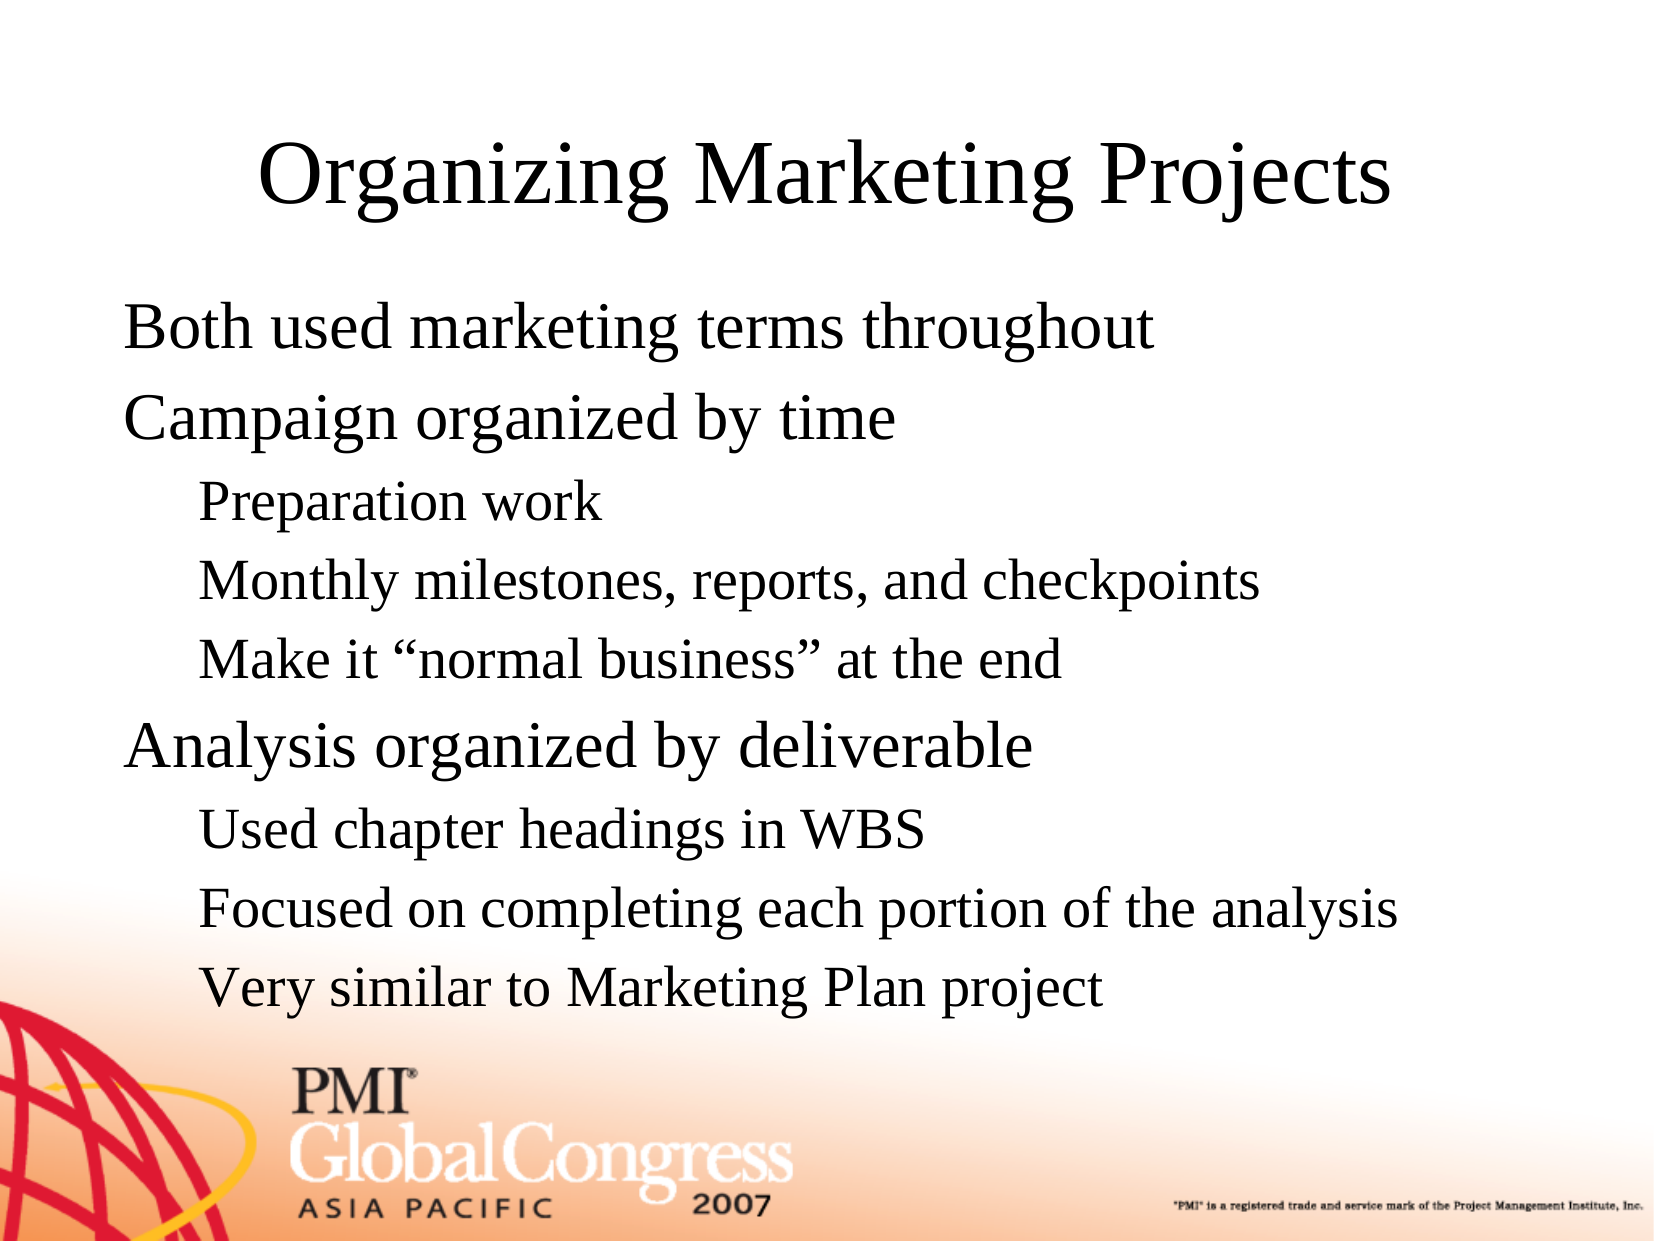

# Organizing Marketing Projects
Both used marketing terms throughout
Campaign organized by time
Preparation work
Monthly milestones, reports, and checkpoints
Make it “normal business” at the end
Analysis organized by deliverable
Used chapter headings in WBS
Focused on completing each portion of the analysis
Very similar to Marketing Plan project